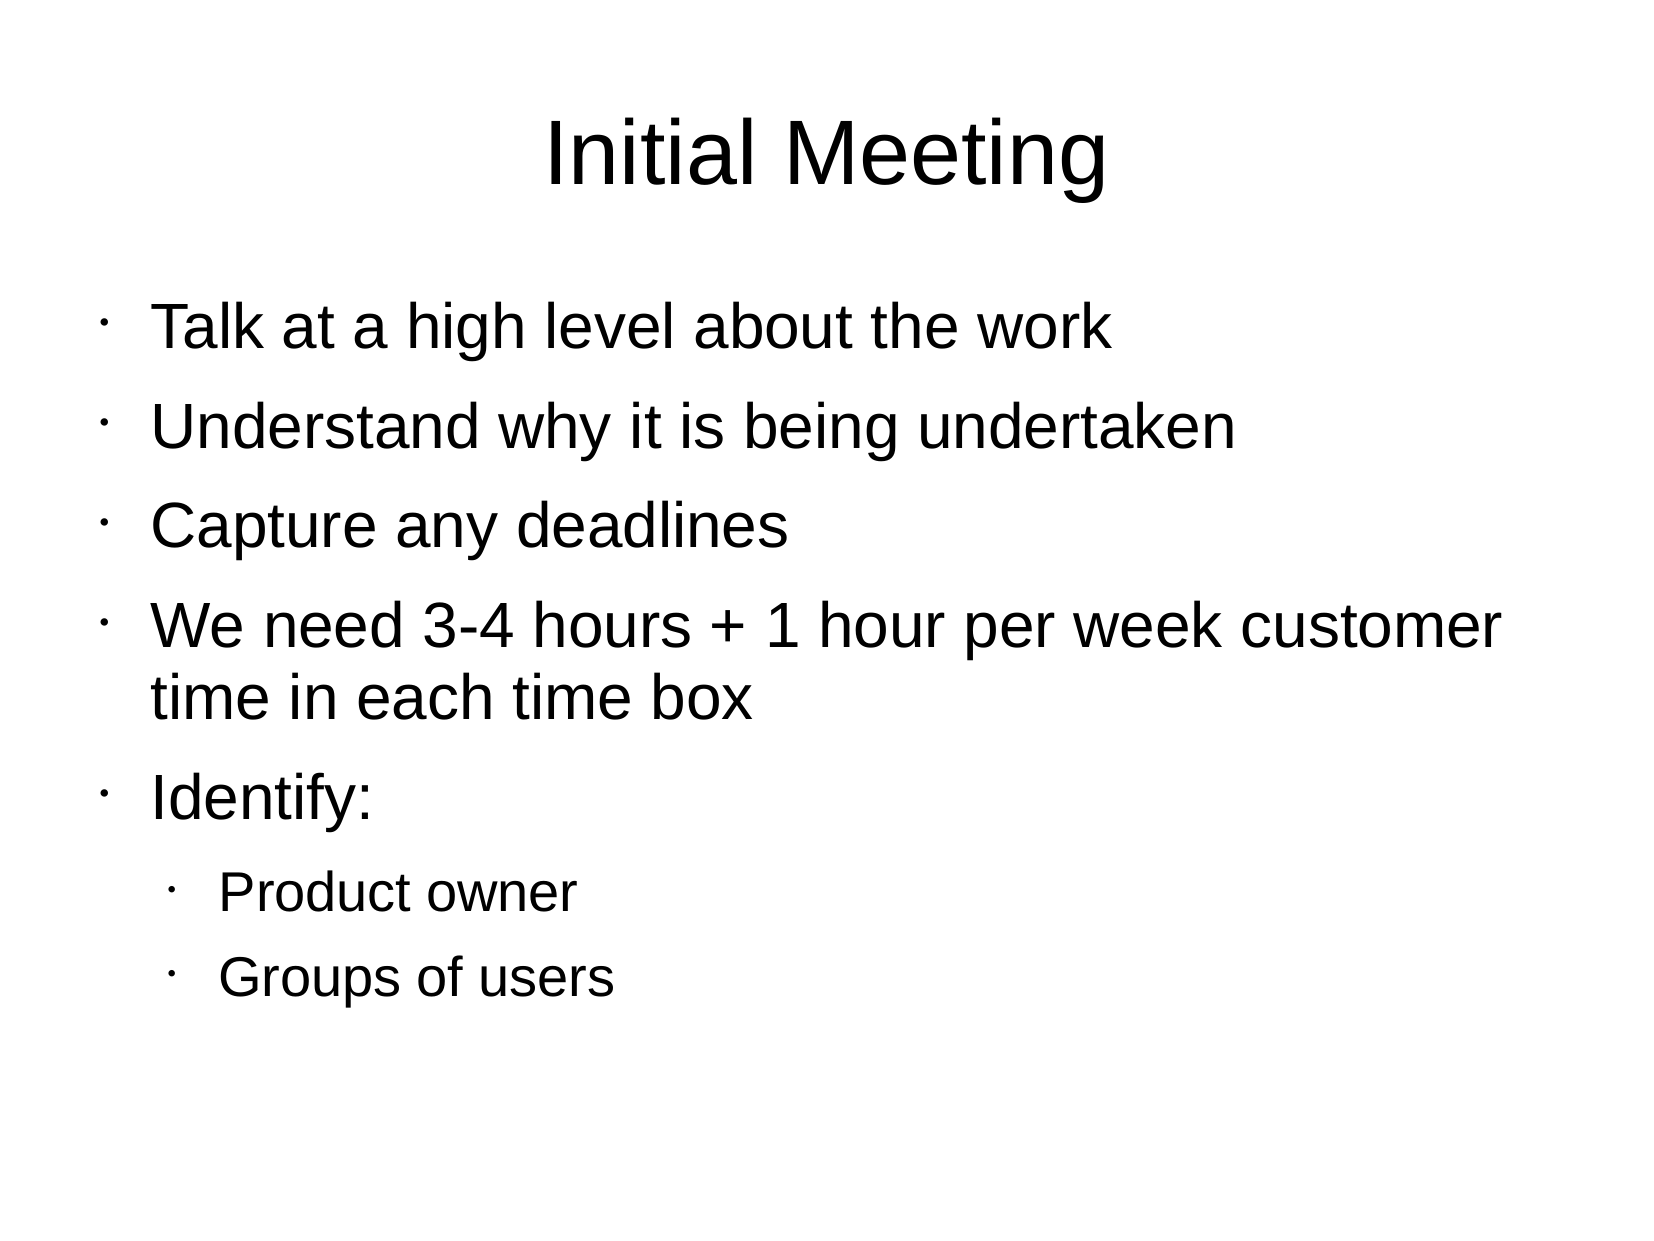

# Initial Meeting
Talk at a high level about the work
Understand why it is being undertaken
Capture any deadlines
We need 3-4 hours + 1 hour per week customer time in each time box
Identify:
Product owner
Groups of users